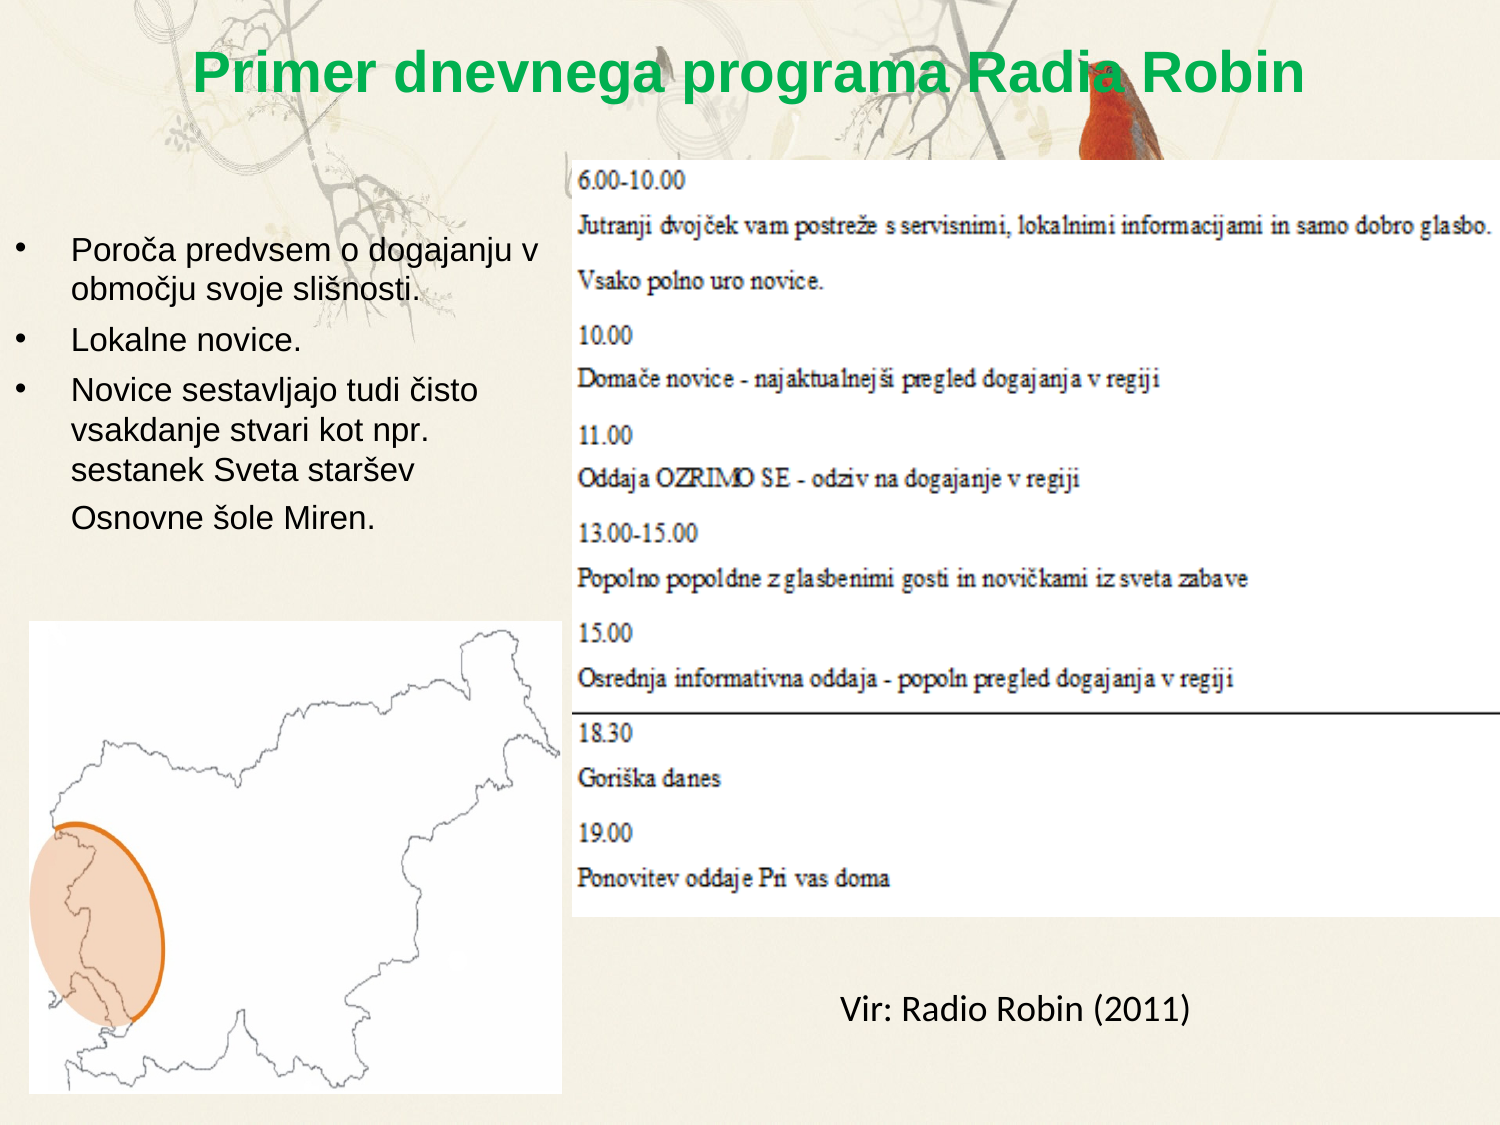

Primer dnevnega programa Radia Robin
# Poroča predvsem o dogajanju v območju svoje slišnosti.
Lokalne novice.
Novice sestavljajo tudi čisto vsakdanje stvari kot npr. sestanek Sveta staršev Osnovne šole Miren.
Vir: Radio Robin (2011)